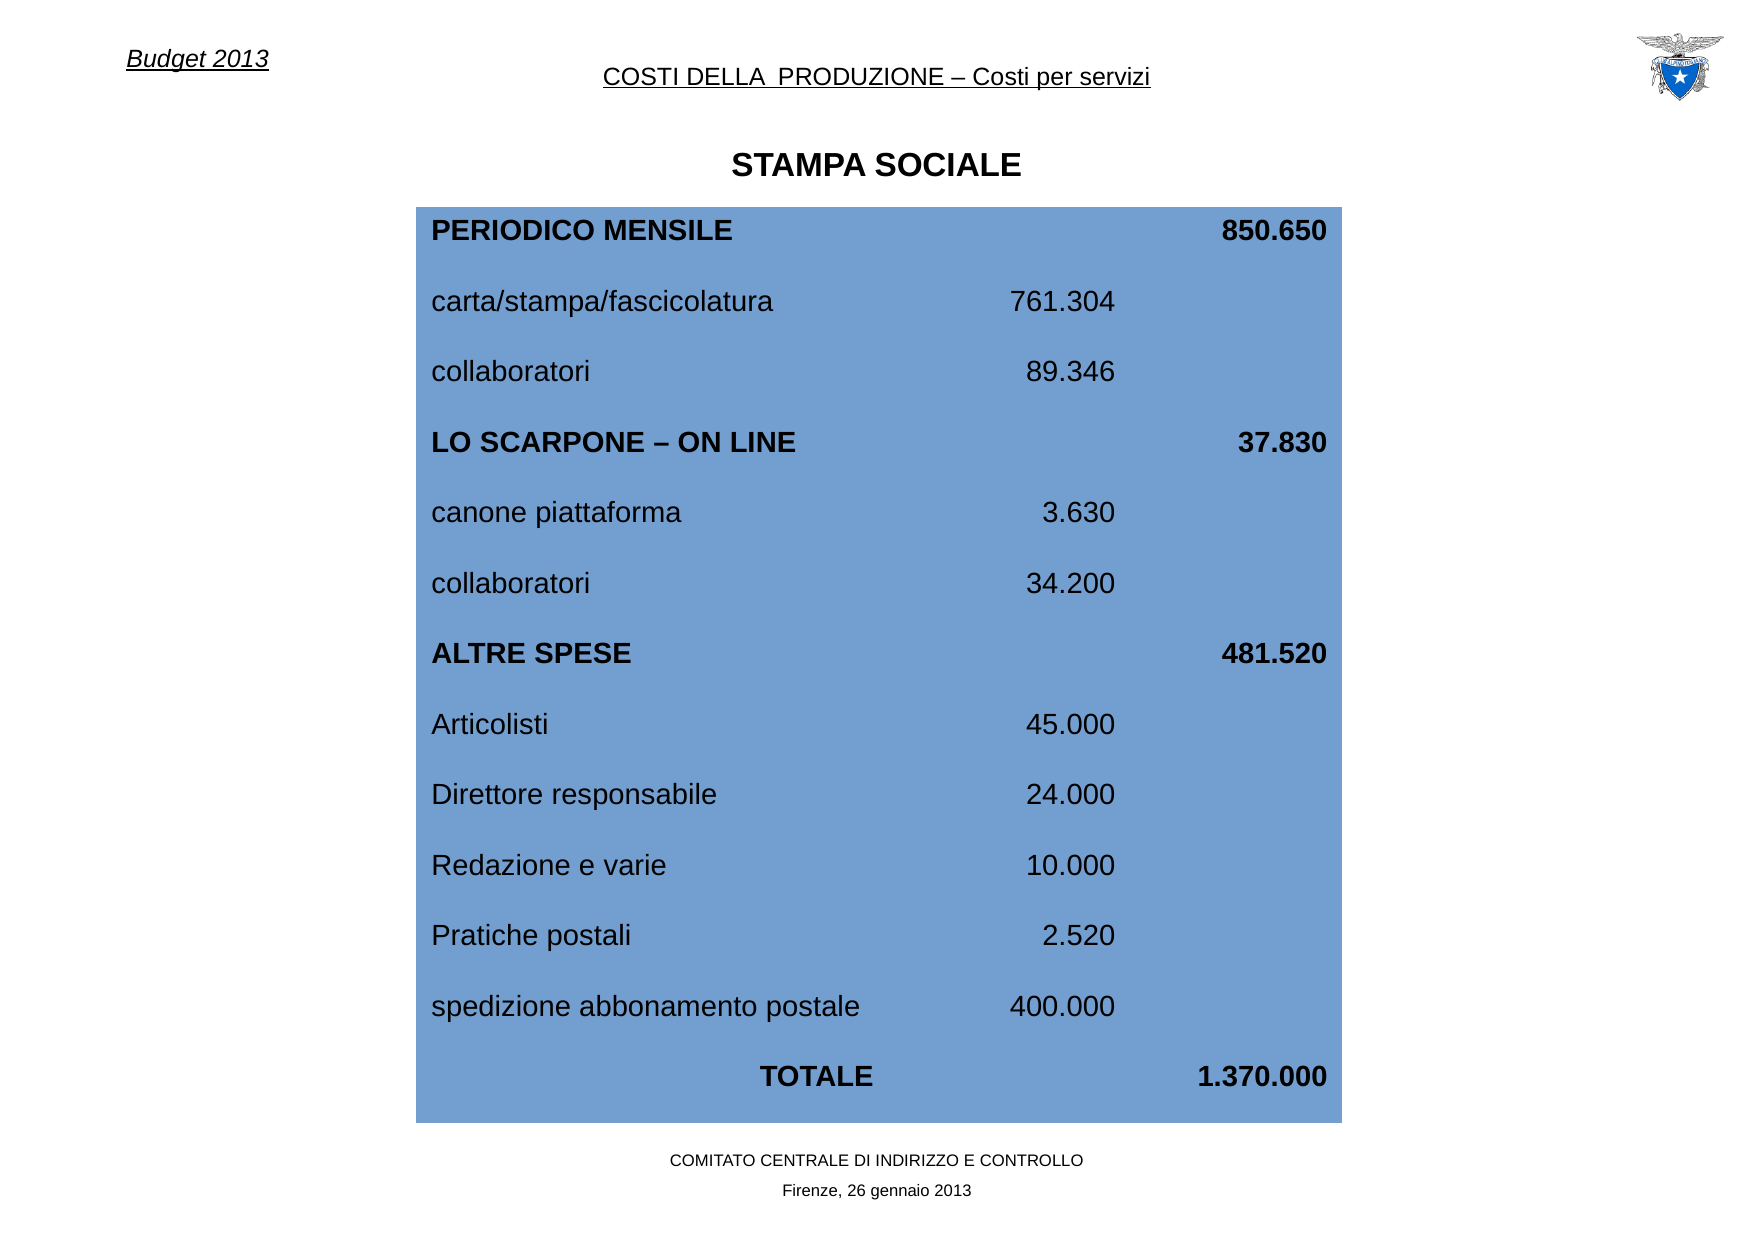

Budget 2013
COSTI DELLA PRODUZIONE – Costi per servizi
STAMPA SOCIALE
| PERIODICO MENSILE | | 850.650 |
| --- | --- | --- |
| carta/stampa/fascicolatura | 761.304 | |
| collaboratori | 89.346 | |
| LO SCARPONE – ON LINE | | 37.830 |
| canone piattaforma | 3.630 | |
| collaboratori | 34.200 | |
| ALTRE SPESE | | 481.520 |
| Articolisti | 45.000 | |
| Direttore responsabile | 24.000 | |
| Redazione e varie | 10.000 | |
| Pratiche postali | 2.520 | |
| spedizione abbonamento postale | 400.000 | |
| TOTALE | | 1.370.000 |
COMITATO CENTRALE DI INDIRIZZO E CONTROLLO
Firenze, 26 gennaio 2013